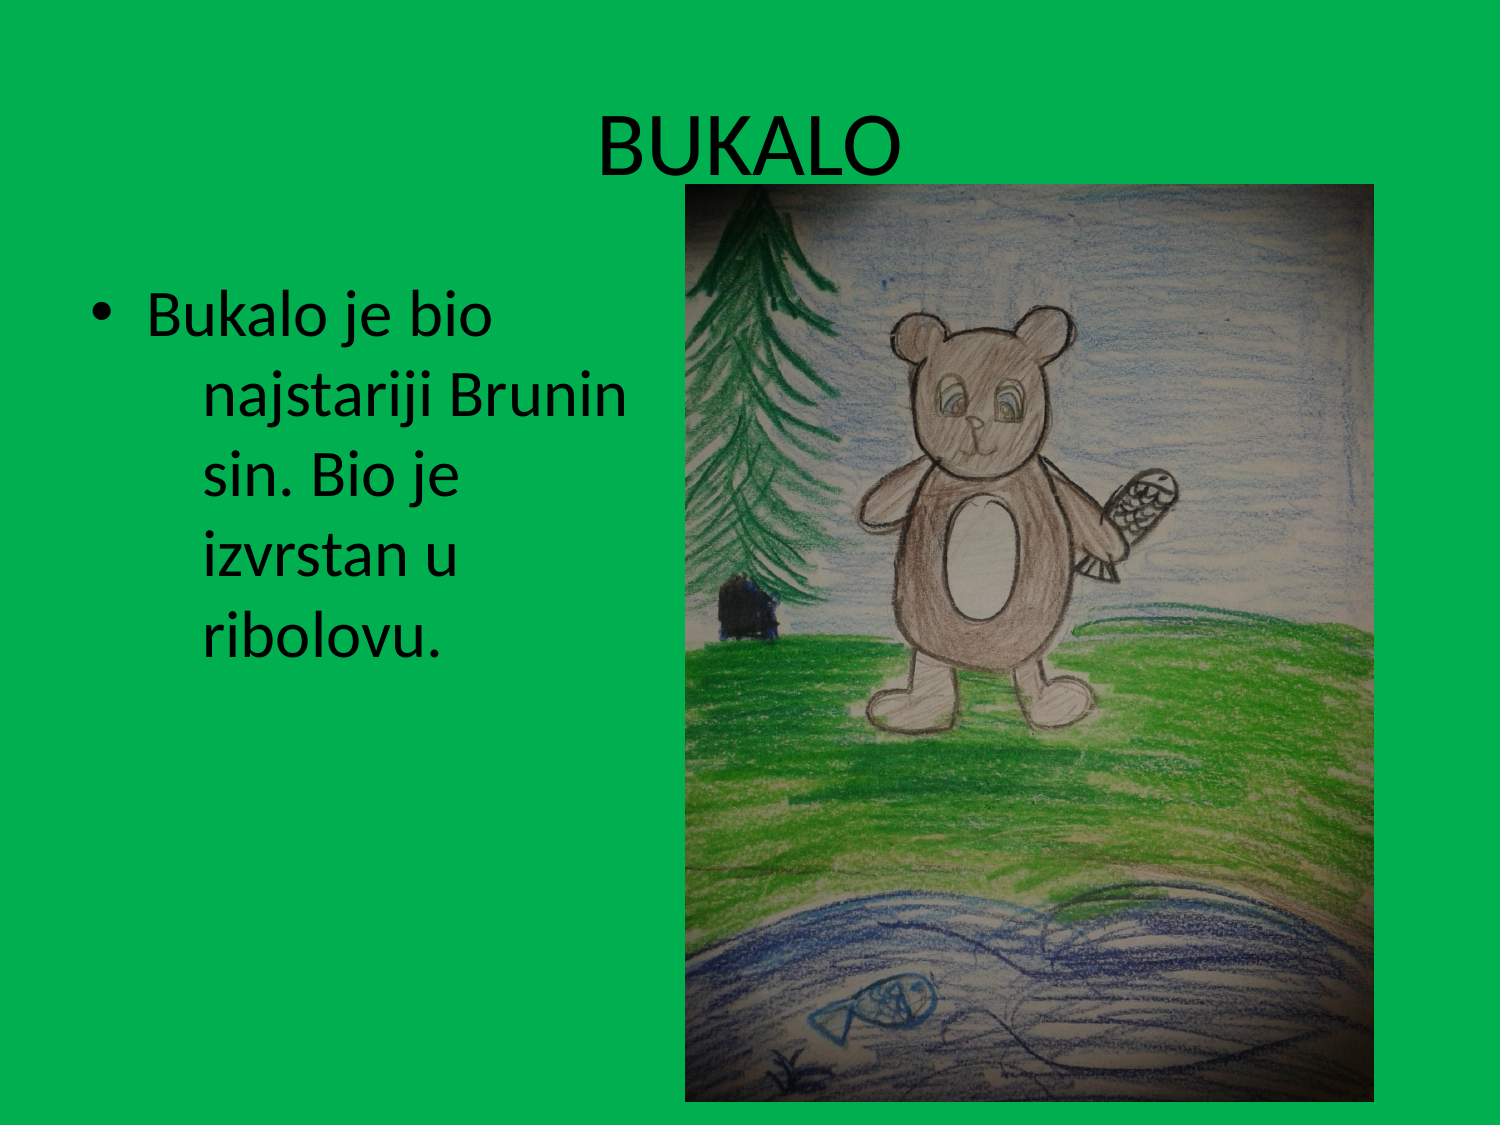

# BUKALO
Bukalo je bio najstariji Brunin sin. Bio je izvrstan u ribolovu.